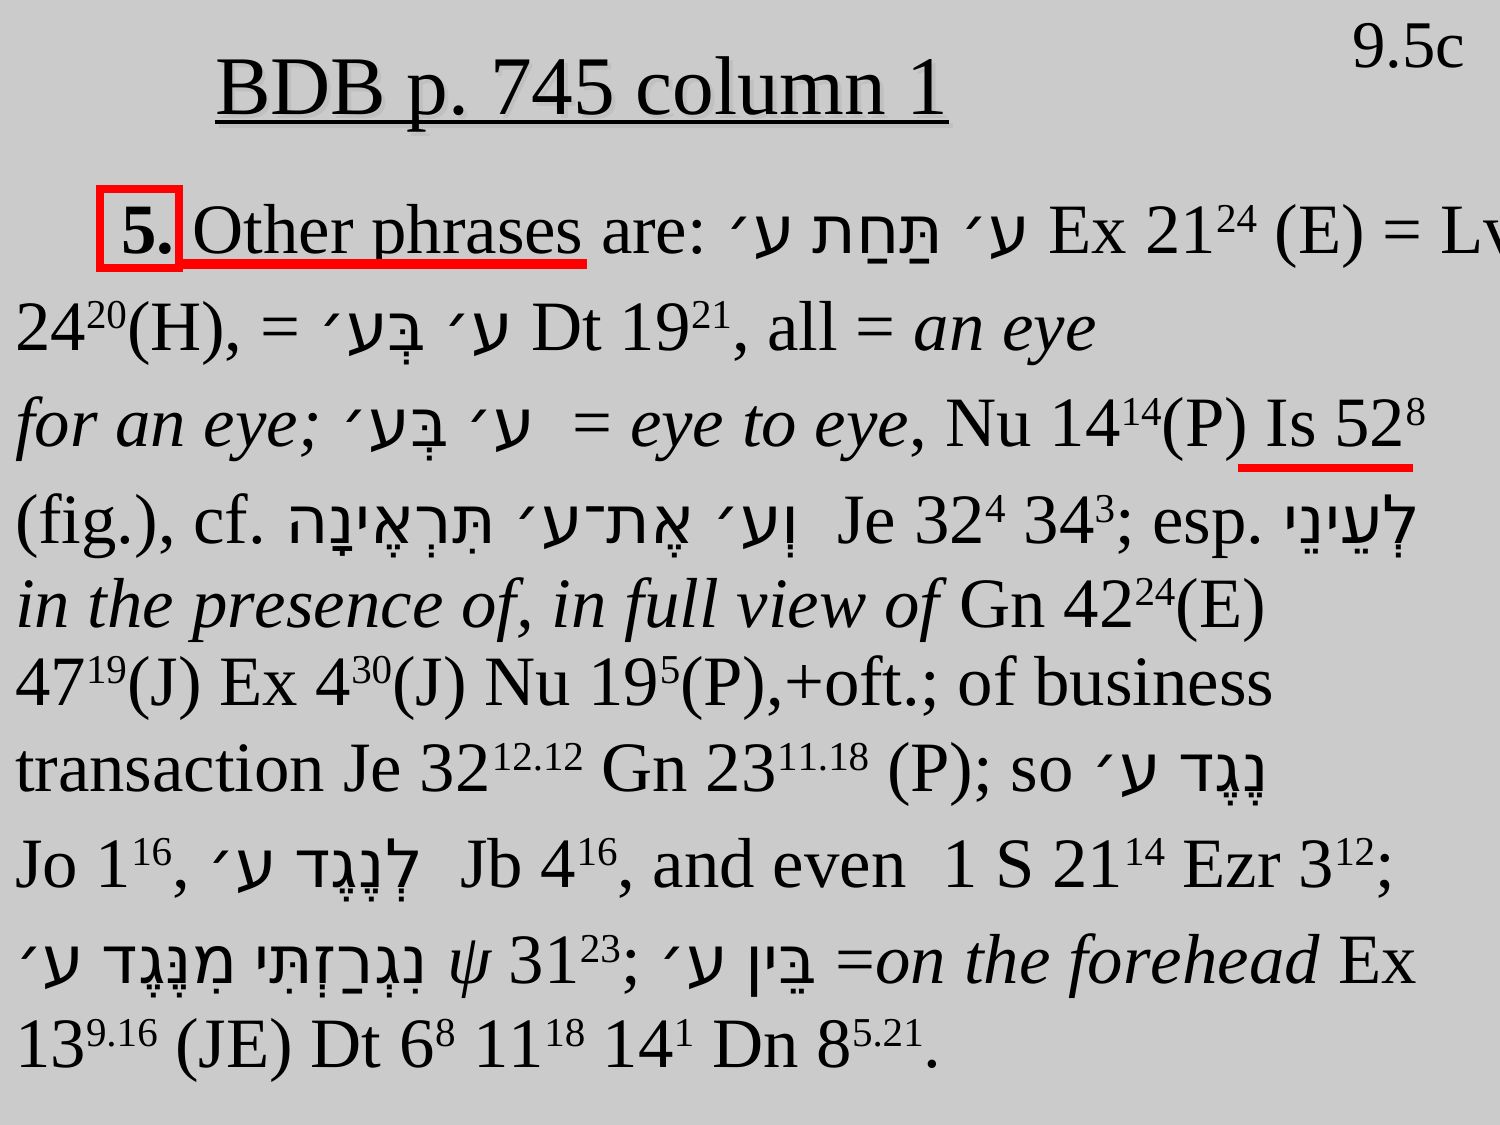

9.5c
# BDB p. 745 column 1
 5. Other phrases are: ע׳ תַּחַת ע׳ Ex 2124 (E) = Lv 2420(H), = ע׳ בְּע׳ Dt 1921, all = an eye
for an eye; ע׳ בְּע׳ = eye to eye, Nu 1414(P) Is 528
(fig.), cf. וְע׳ אֶת־ע׳ תִּרְאֶינָה Je 324 343; esp. לְעֵינֵי
in the presence of, in full view of Gn 4224(E)
4719(J) Ex 430(J) Nu 195(P),+oft.; of business
transaction Je 3212.12 Gn 2311.18 (P); so נֶגֶד ע׳
Jo 116, לְנֶגֶד ע׳ Jb 416, and even 1 S 2114 Ezr 312;
נִגְרַזְתִּי מִנֶּגֶד ע׳ ψ 3123; בֵּין ע׳ =on the forehead Ex
139.16 (JE) Dt 68 1118 141 Dn 85.21.